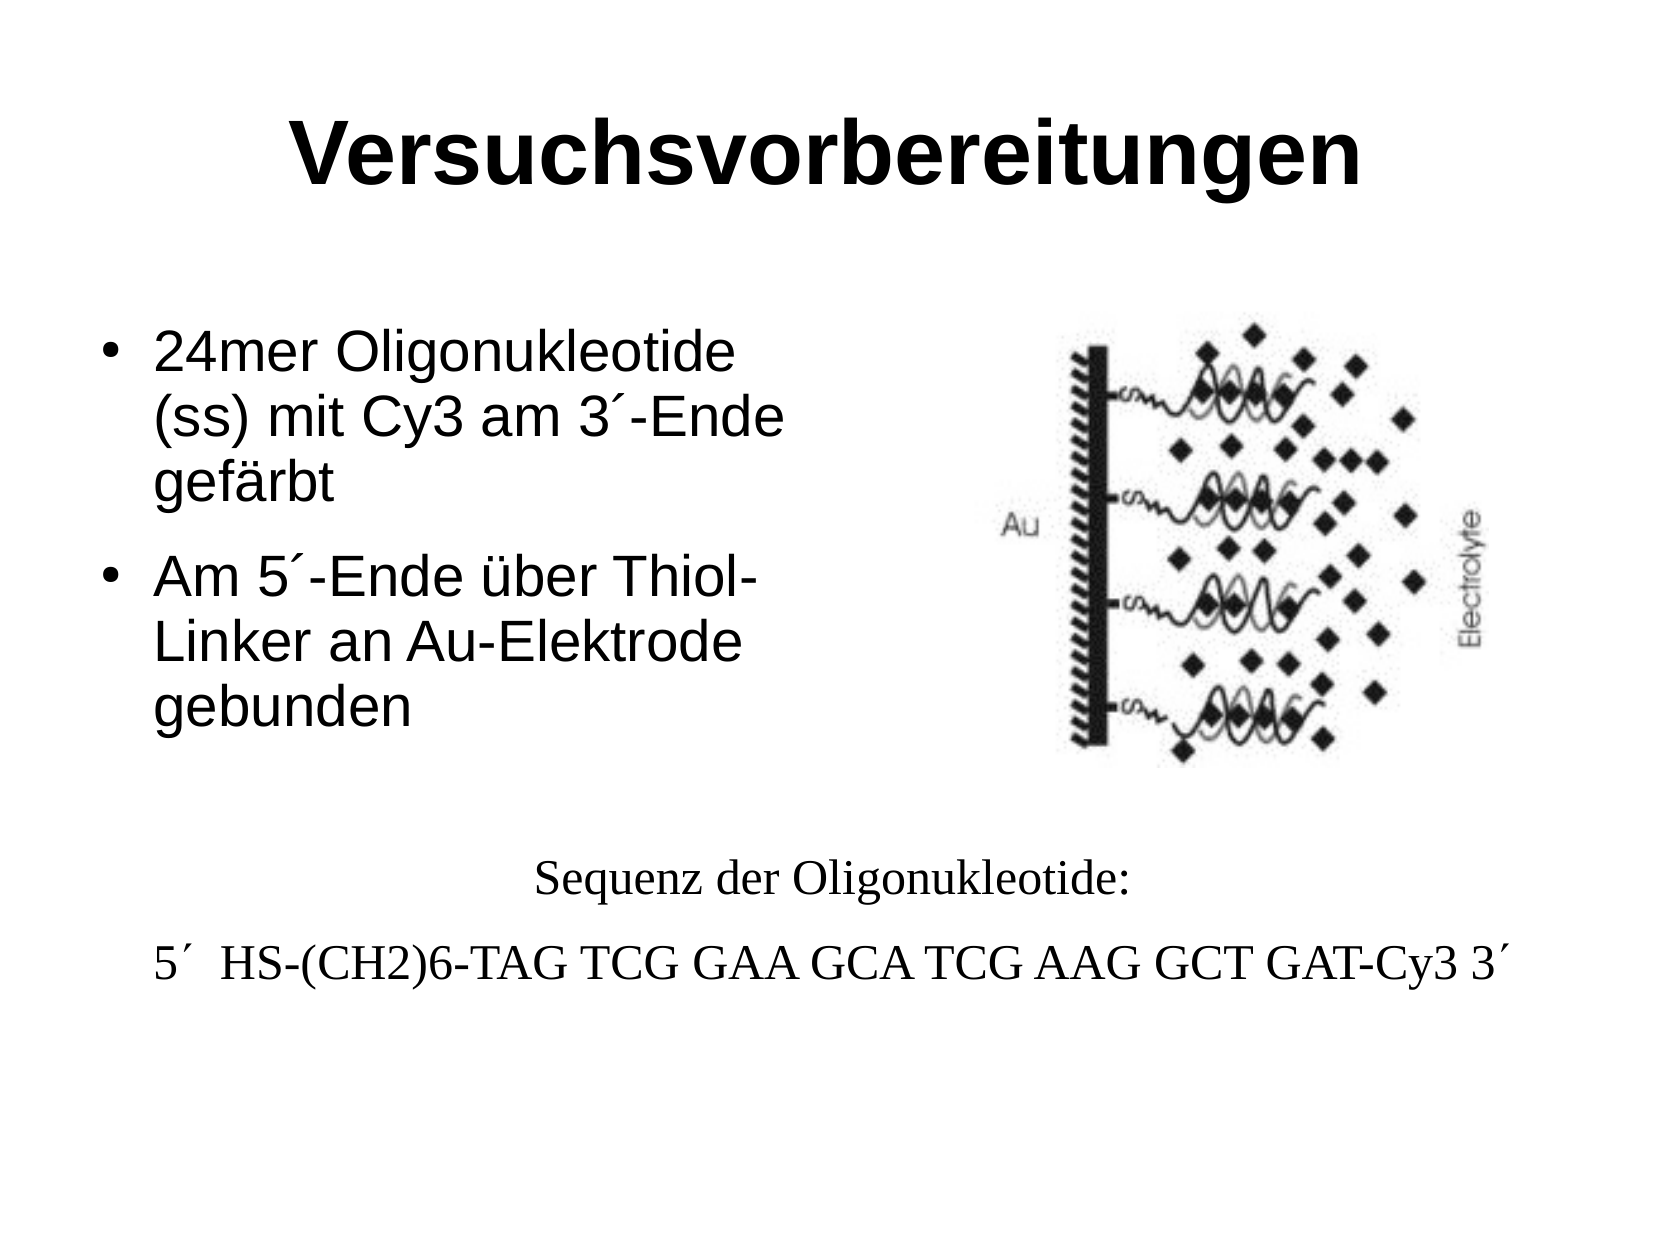

# Versuchsvorbereitungen
24mer Oligonukleotide (ss) mit Cy3 am 3´-Ende gefärbt
Am 5´-Ende über Thiol-Linker an Au-Elektrode gebunden
Sequenz der Oligonukleotide:
5¢ HS-(CH2)6-TAG TCG GAA GCA TCG AAG GCT GAT-Cy3 3¢